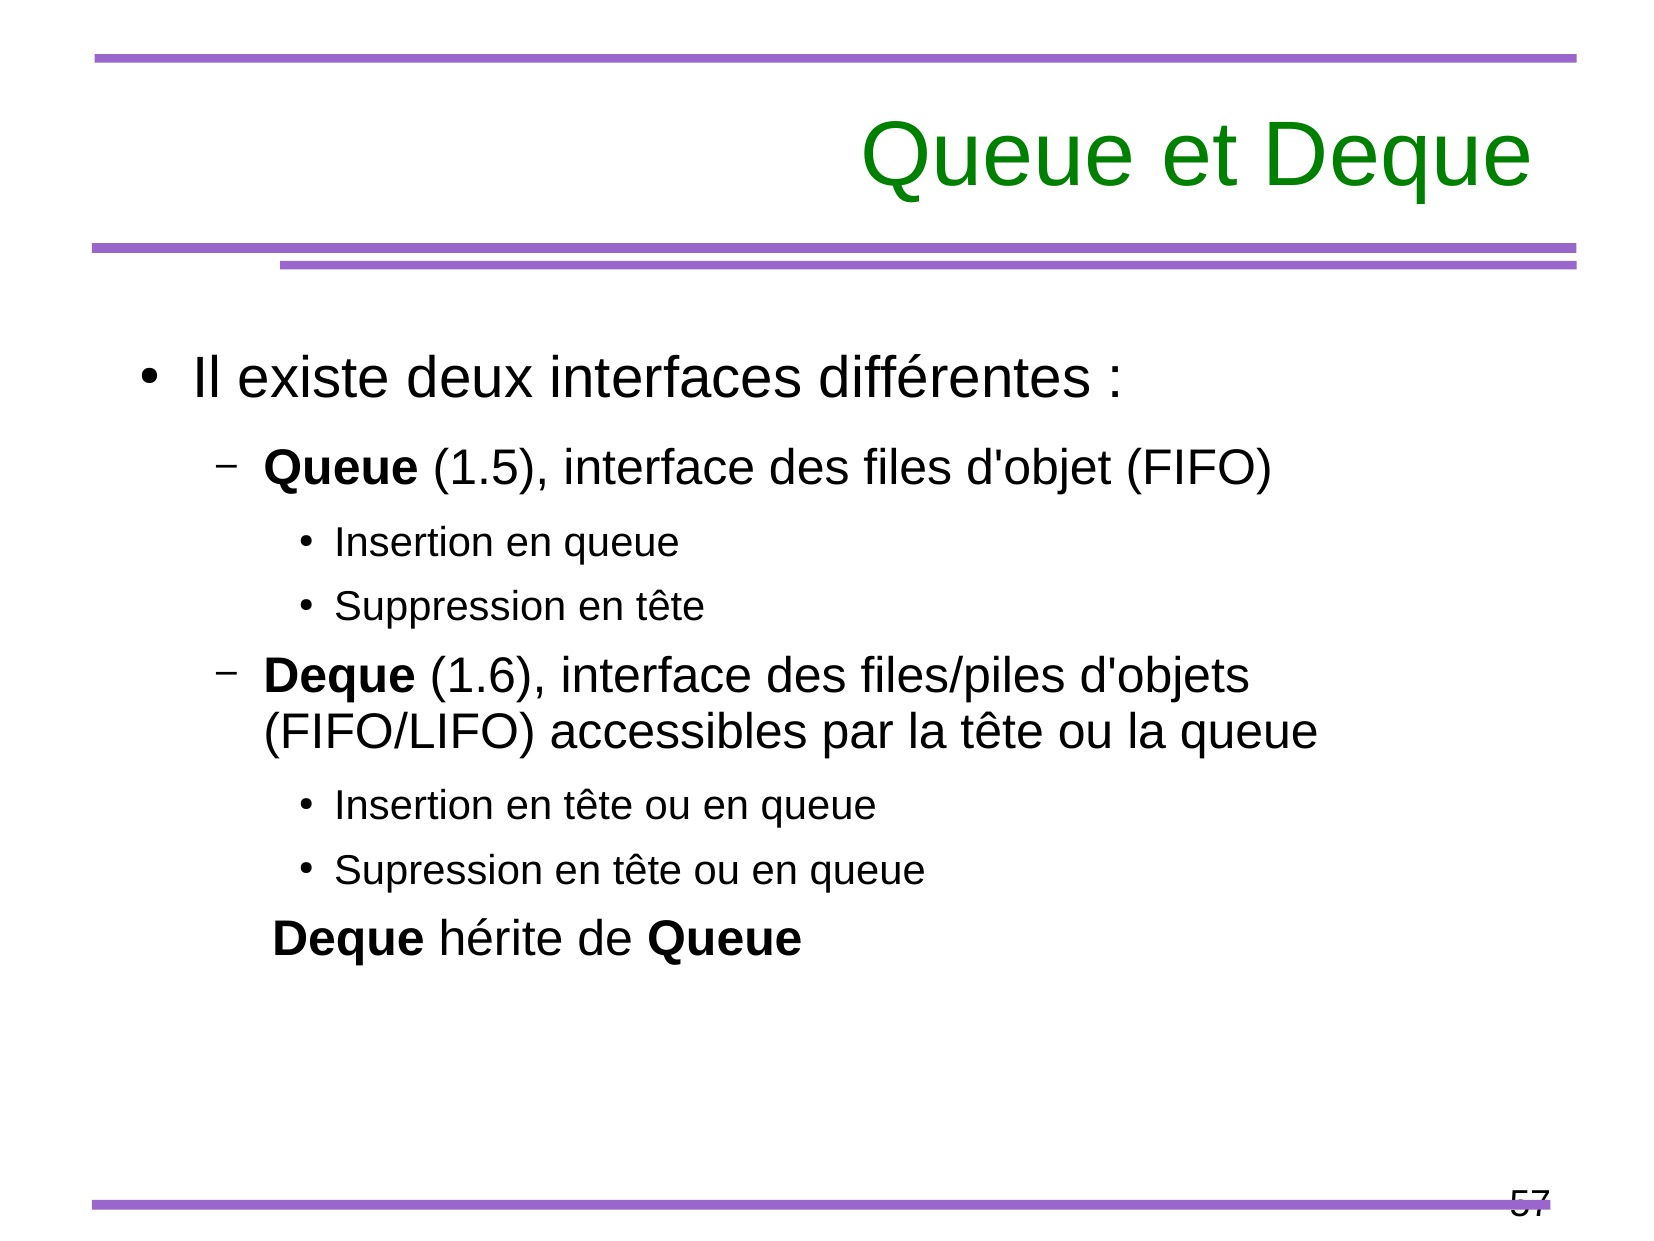

# Queue et Deque
Il existe deux interfaces différentes :
Queue (1.5), interface des files d'objet (FIFO)
Insertion en queue
Suppression en tête
Deque (1.6), interface des files/piles d'objets (FIFO/LIFO) accessibles par la tête ou la queue
Insertion en tête ou en queue
Supression en tête ou en queue
 Deque hérite de Queue